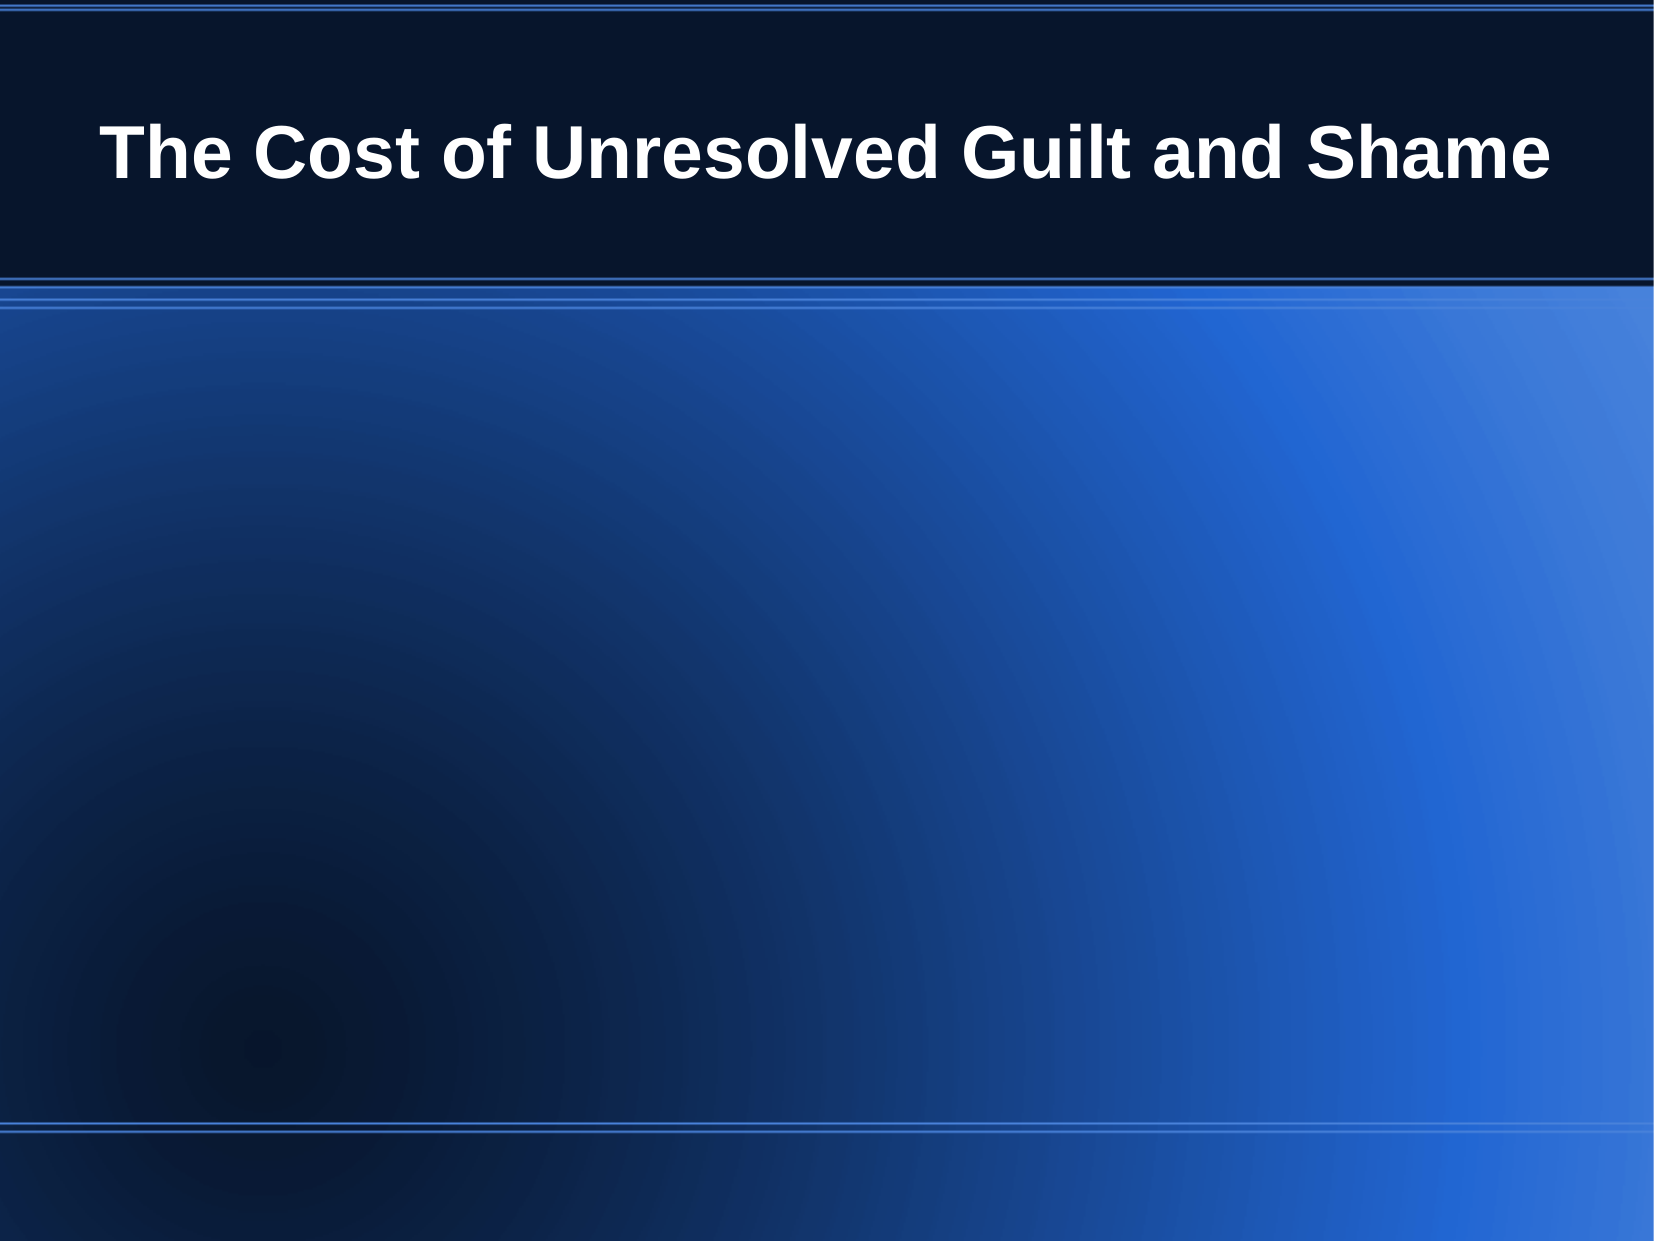

# The Cost of Unresolved Guilt and Shame